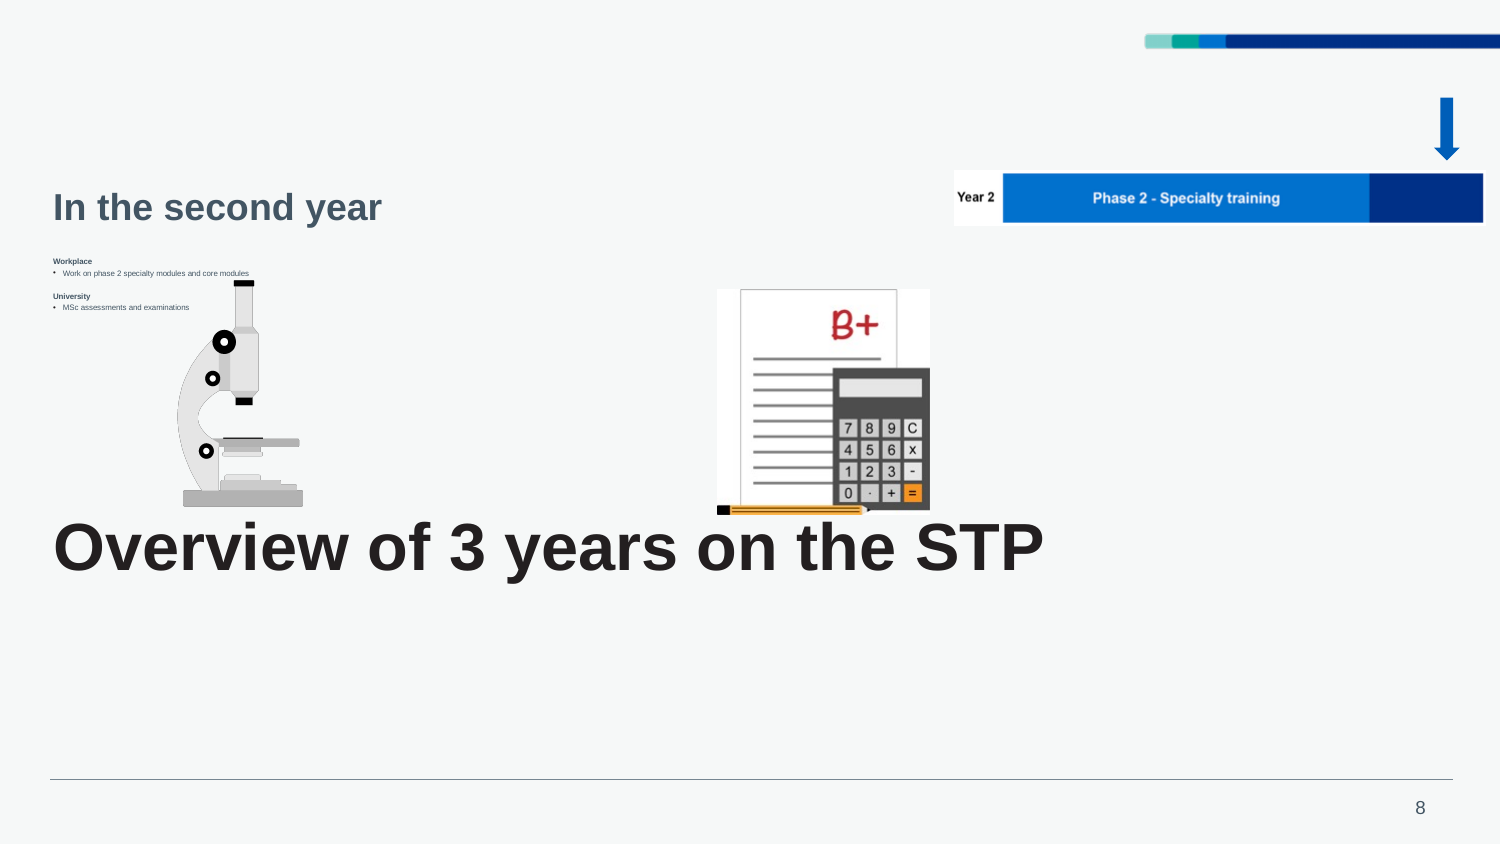

In the second year
# Workplace
Work on phase 2 specialty modules and core modules
University
MSc assessments and examinations
Overview of 3 years on the STP